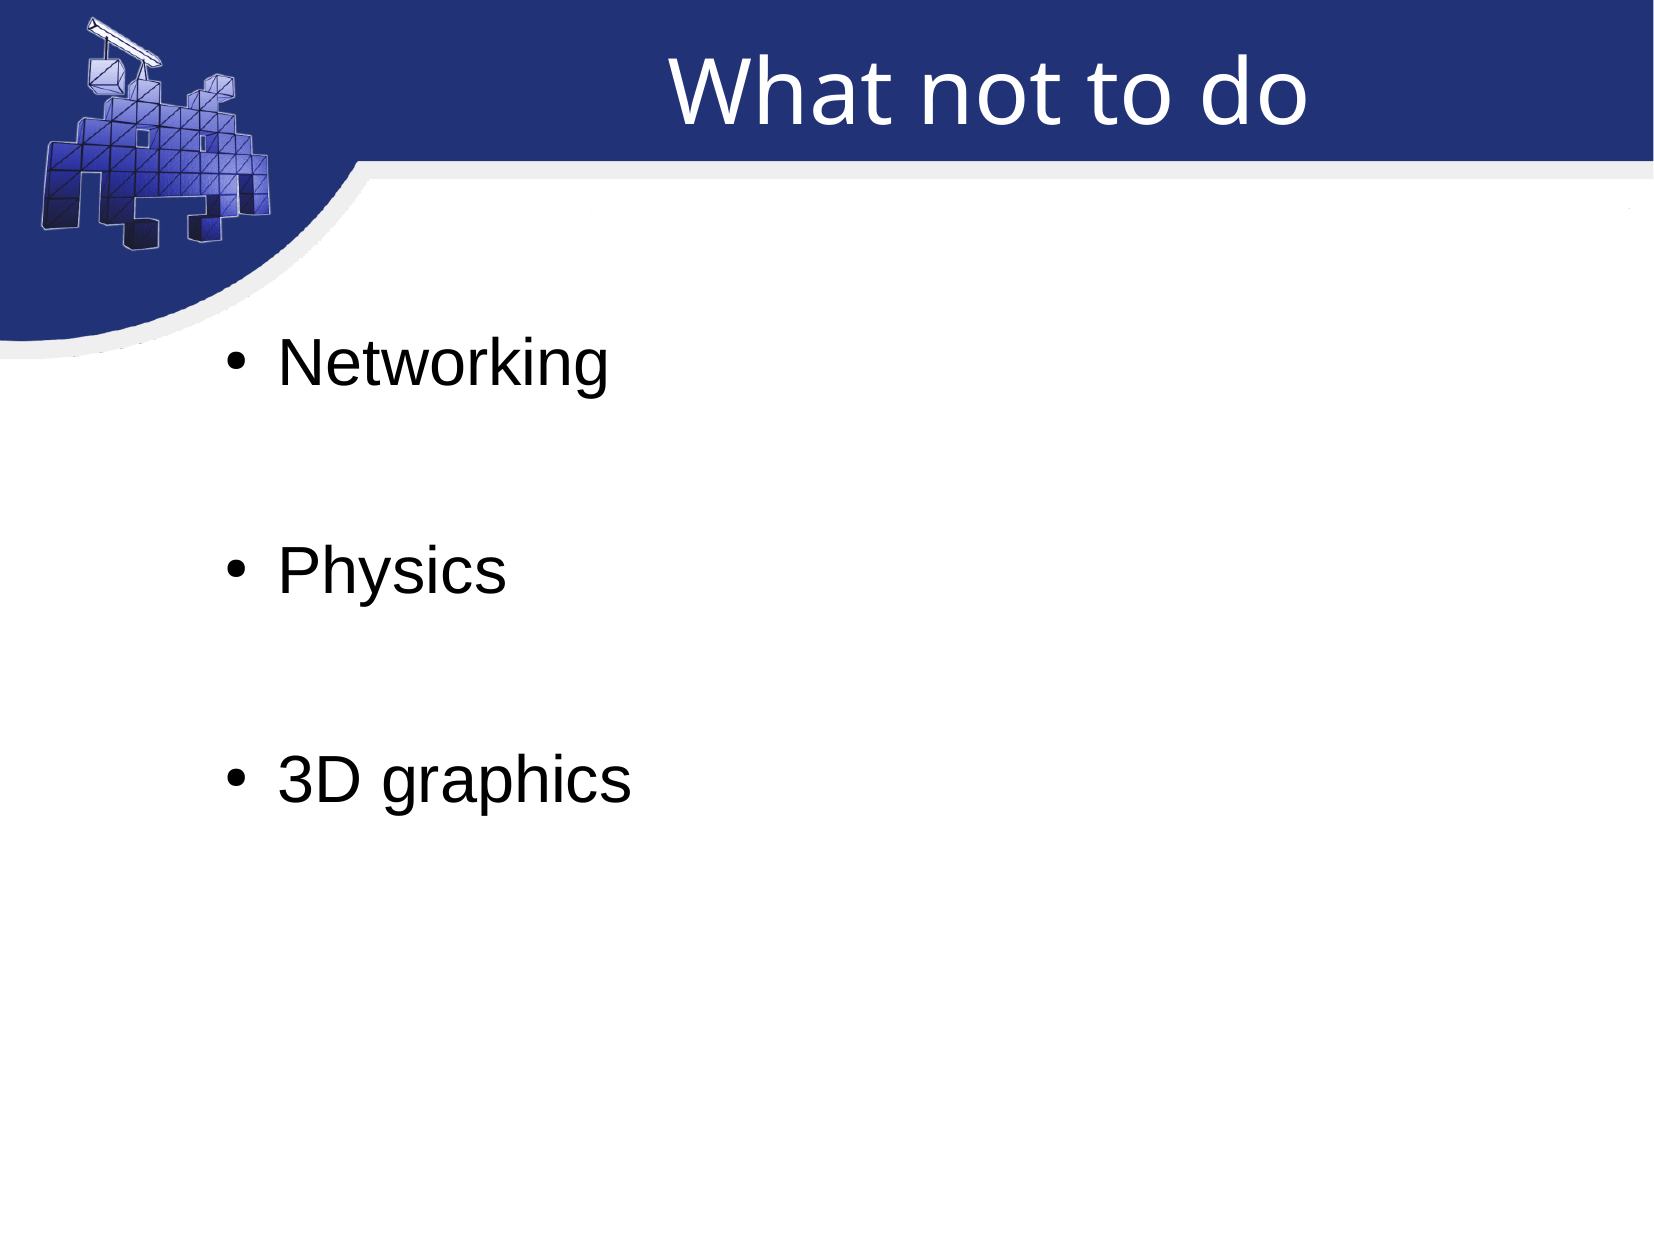

# What not to do
Networking
Physics
3D graphics